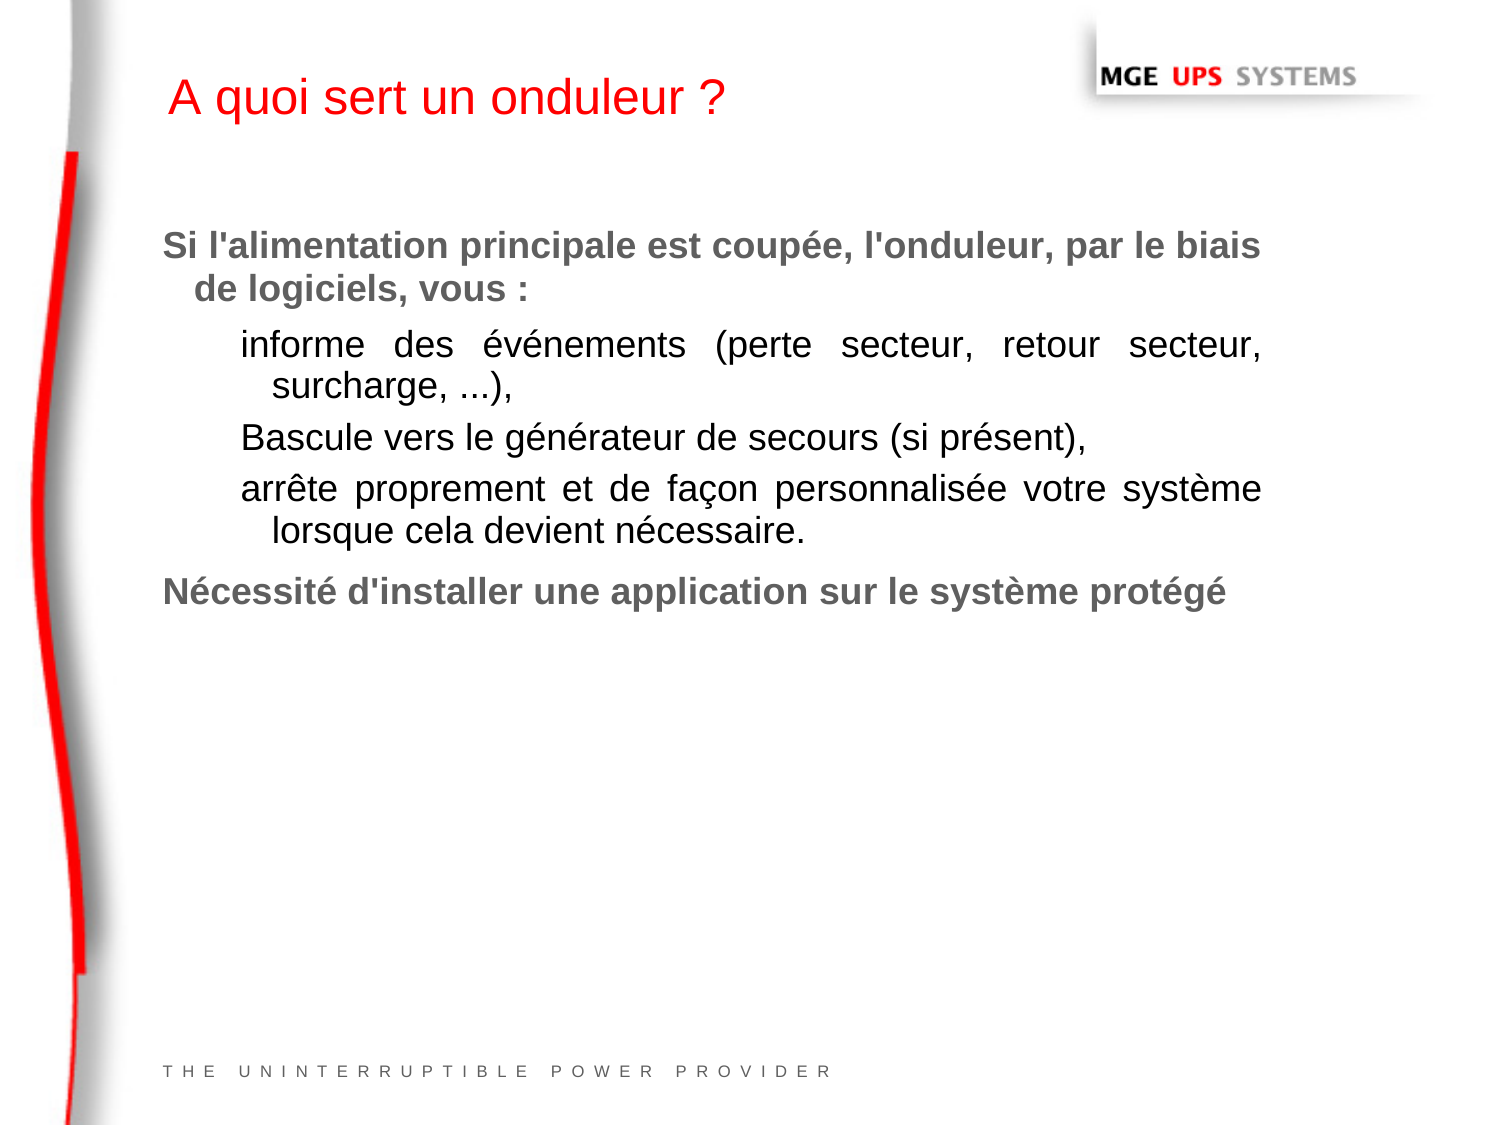

# A quoi sert un onduleur ?
Si l'alimentation principale est coupée, l'onduleur, par le biais de logiciels, vous :
informe des événements (perte secteur, retour secteur, surcharge, ...),
Bascule vers le générateur de secours (si présent),
arrête proprement et de façon personnalisée votre système lorsque cela devient nécessaire.
Nécessité d'installer une application sur le système protégé